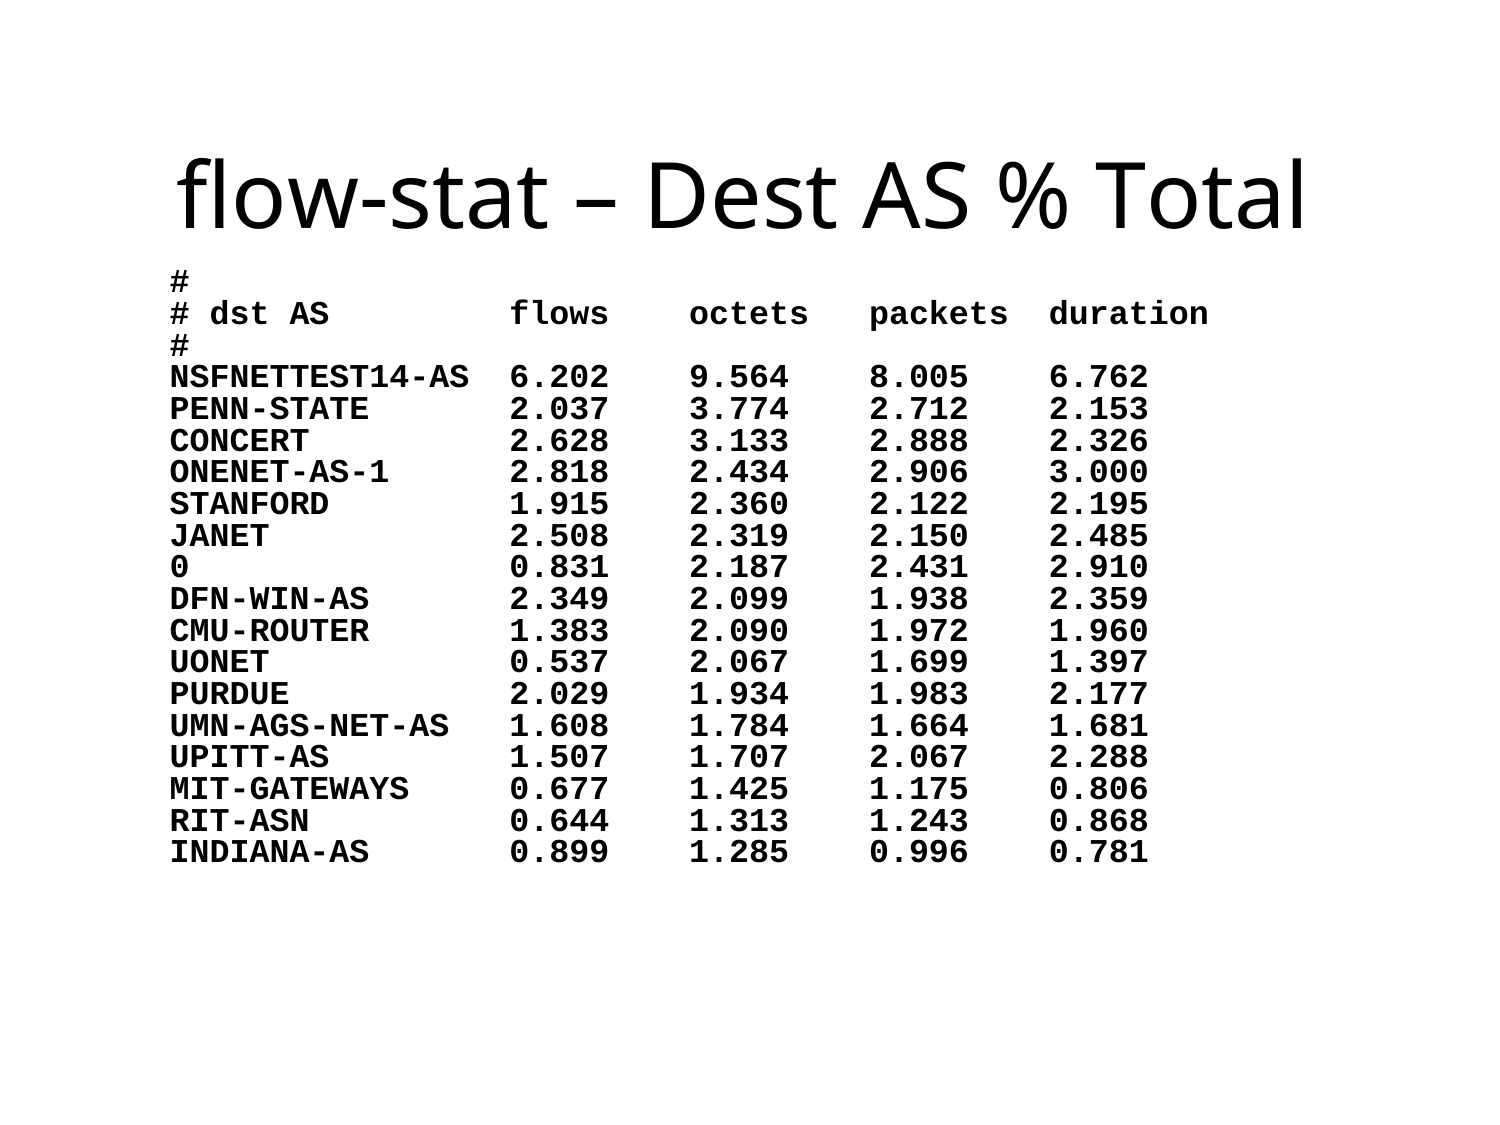

# flow-stat – Dest AS % Total
#
# dst AS flows octets packets duration
#
NSFNETTEST14-AS 6.202 9.564 8.005 6.762
PENN-STATE 2.037 3.774 2.712 2.153
CONCERT 2.628 3.133 2.888 2.326
ONENET-AS-1 2.818 2.434 2.906 3.000
STANFORD 1.915 2.360 2.122 2.195
JANET 2.508 2.319 2.150 2.485
0 0.831 2.187 2.431 2.910
DFN-WIN-AS 2.349 2.099 1.938 2.359
CMU-ROUTER 1.383 2.090 1.972 1.960
UONET 0.537 2.067 1.699 1.397
PURDUE 2.029 1.934 1.983 2.177
UMN-AGS-NET-AS 1.608 1.784 1.664 1.681
UPITT-AS 1.507 1.707 2.067 2.288
MIT-GATEWAYS 0.677 1.425 1.175 0.806
RIT-ASN 0.644 1.313 1.243 0.868
INDIANA-AS 0.899 1.285 0.996 0.781